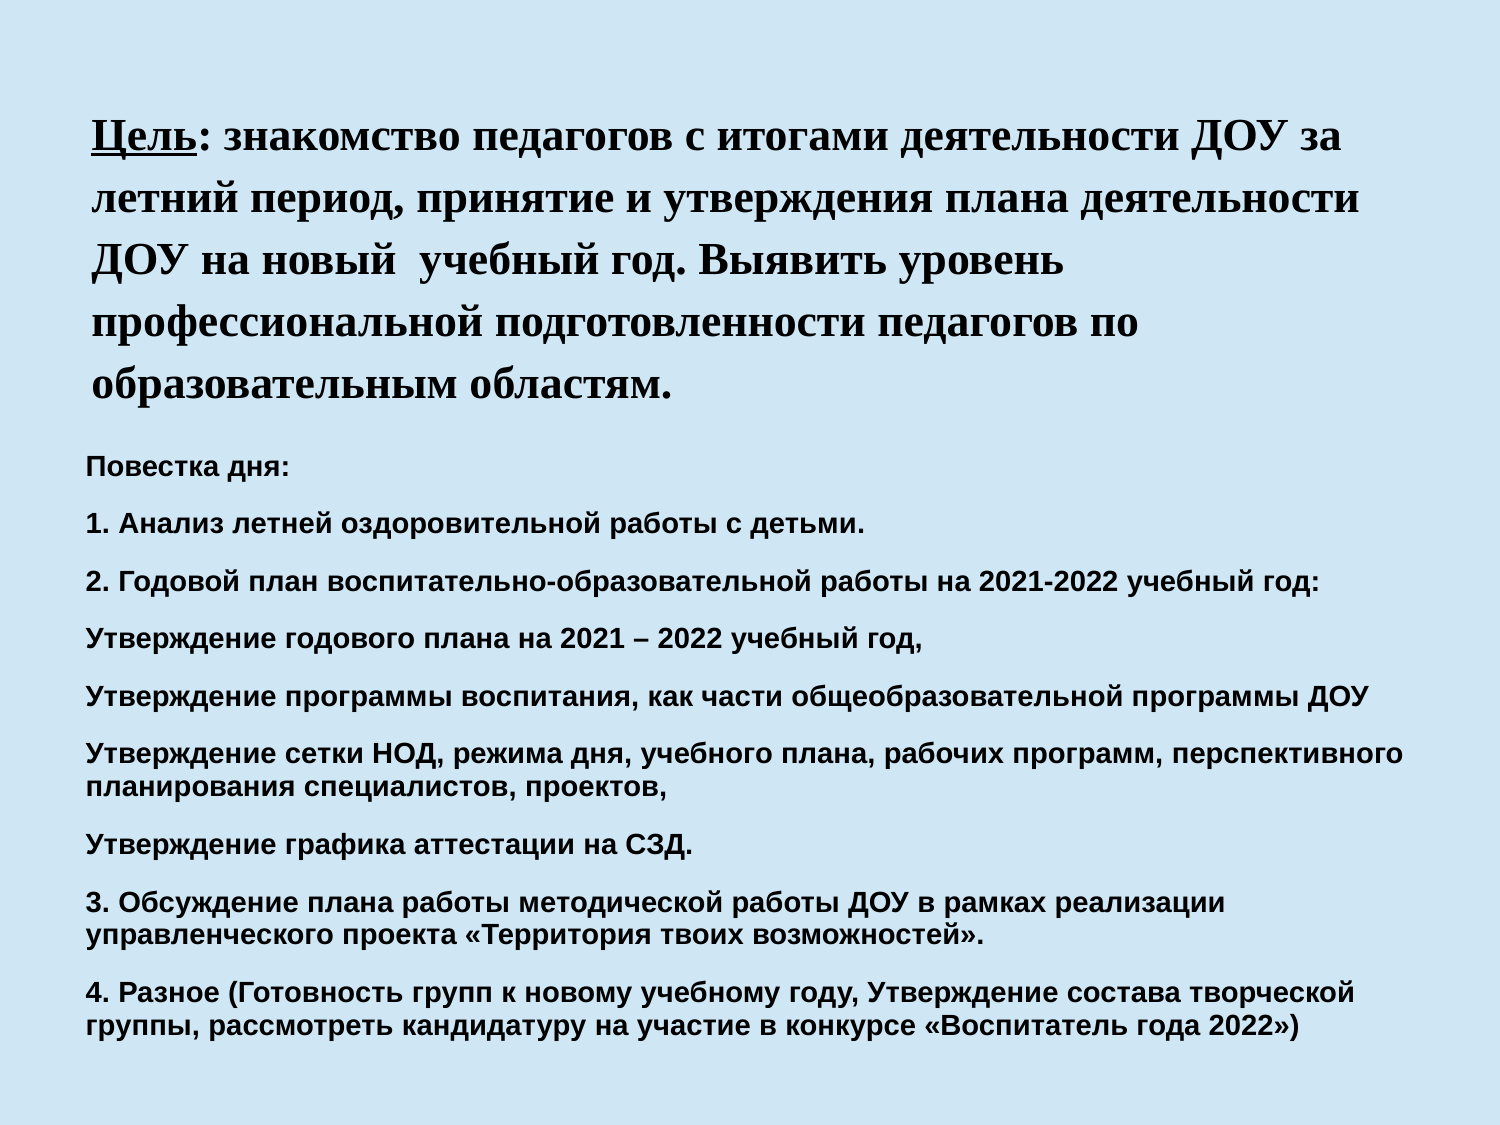

# Цель: знакомство педагогов с итогами деятельности ДОУ за летний период, принятие и утверждения плана деятельности ДОУ на новый  учебный год. Выявить уровень профессиональной подготовленности педагогов по образовательным областям.
Повестка дня:
1. Анализ летней оздоровительной работы с детьми.
2. Годовой план воспитательно-образовательной работы на 2021-2022 учебный год:
Утверждение годового плана на 2021 – 2022 учебный год,
Утверждение программы воспитания, как части общеобразовательной программы ДОУ
Утверждение сетки НОД, режима дня, учебного плана, рабочих программ, перспективного планирования специалистов, проектов,
Утверждение графика аттестации на СЗД.
3. Обсуждение плана работы методической работы ДОУ в рамках реализации управленческого проекта «Территория твоих возможностей».
4. Разное (Готовность групп к новому учебному году, Утверждение состава творческой группы, рассмотреть кандидатуру на участие в конкурсе «Воспитатель года 2022»)